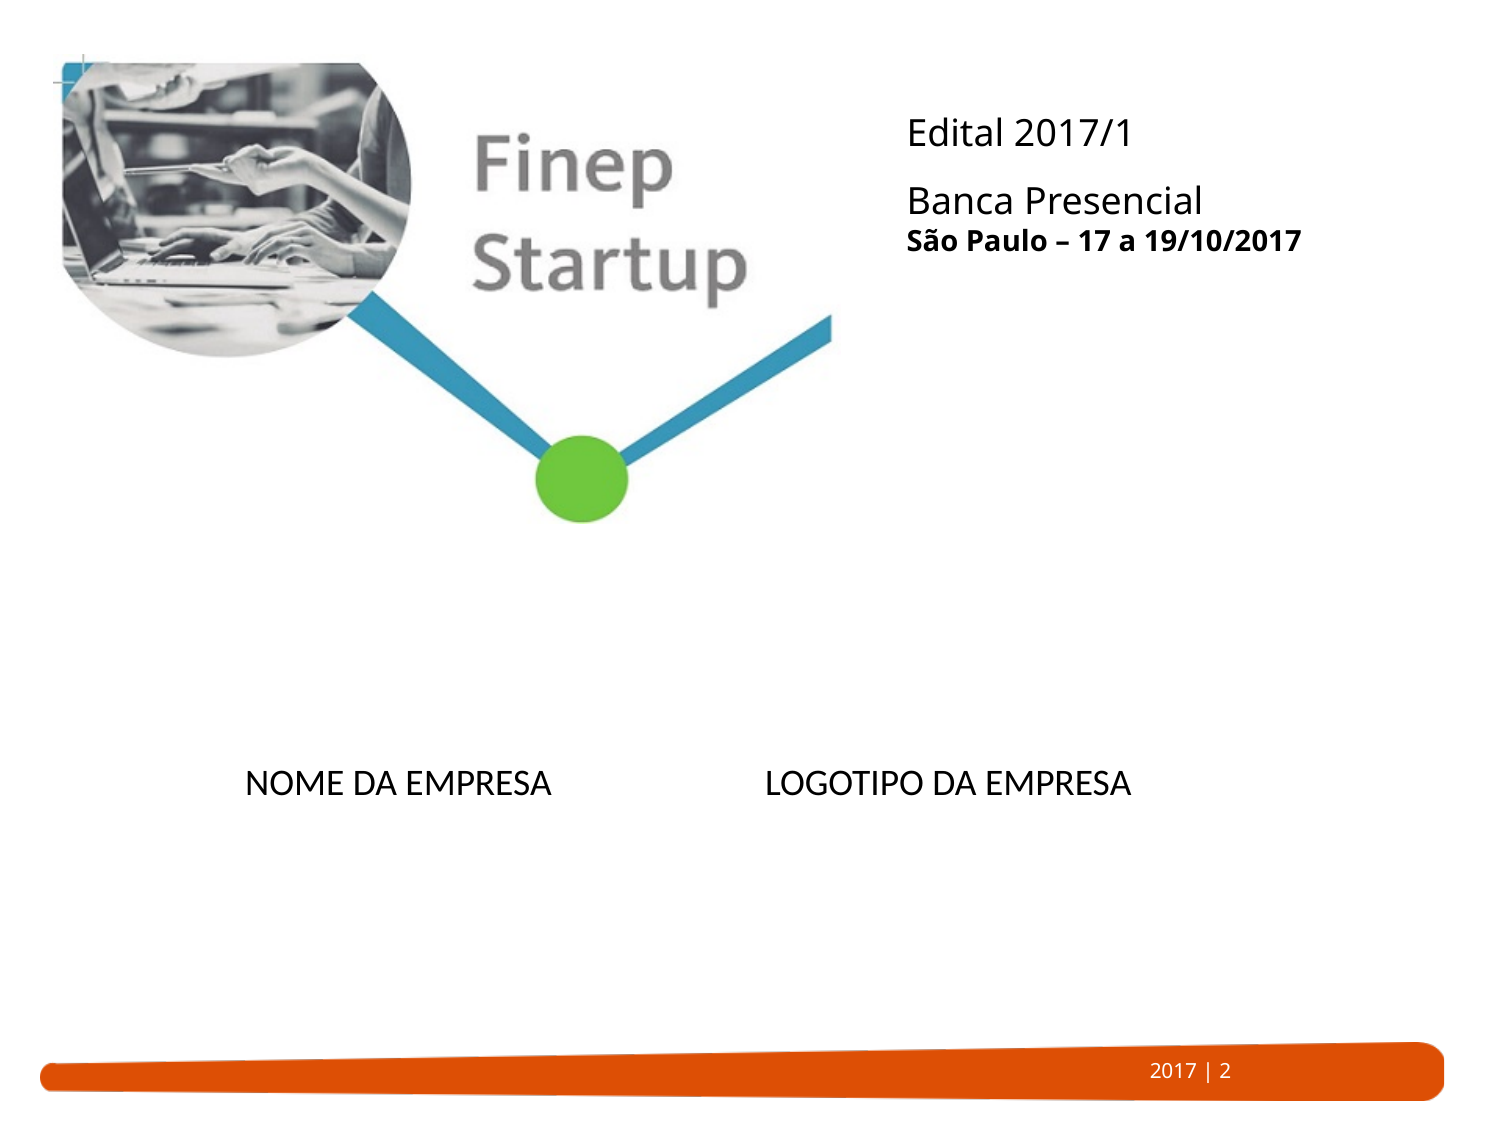

Edital 2017/1
Banca Presencial
São Paulo – 17 a 19/10/2017
NOME DA EMPRESA
LOGOTIPO DA EMPRESA